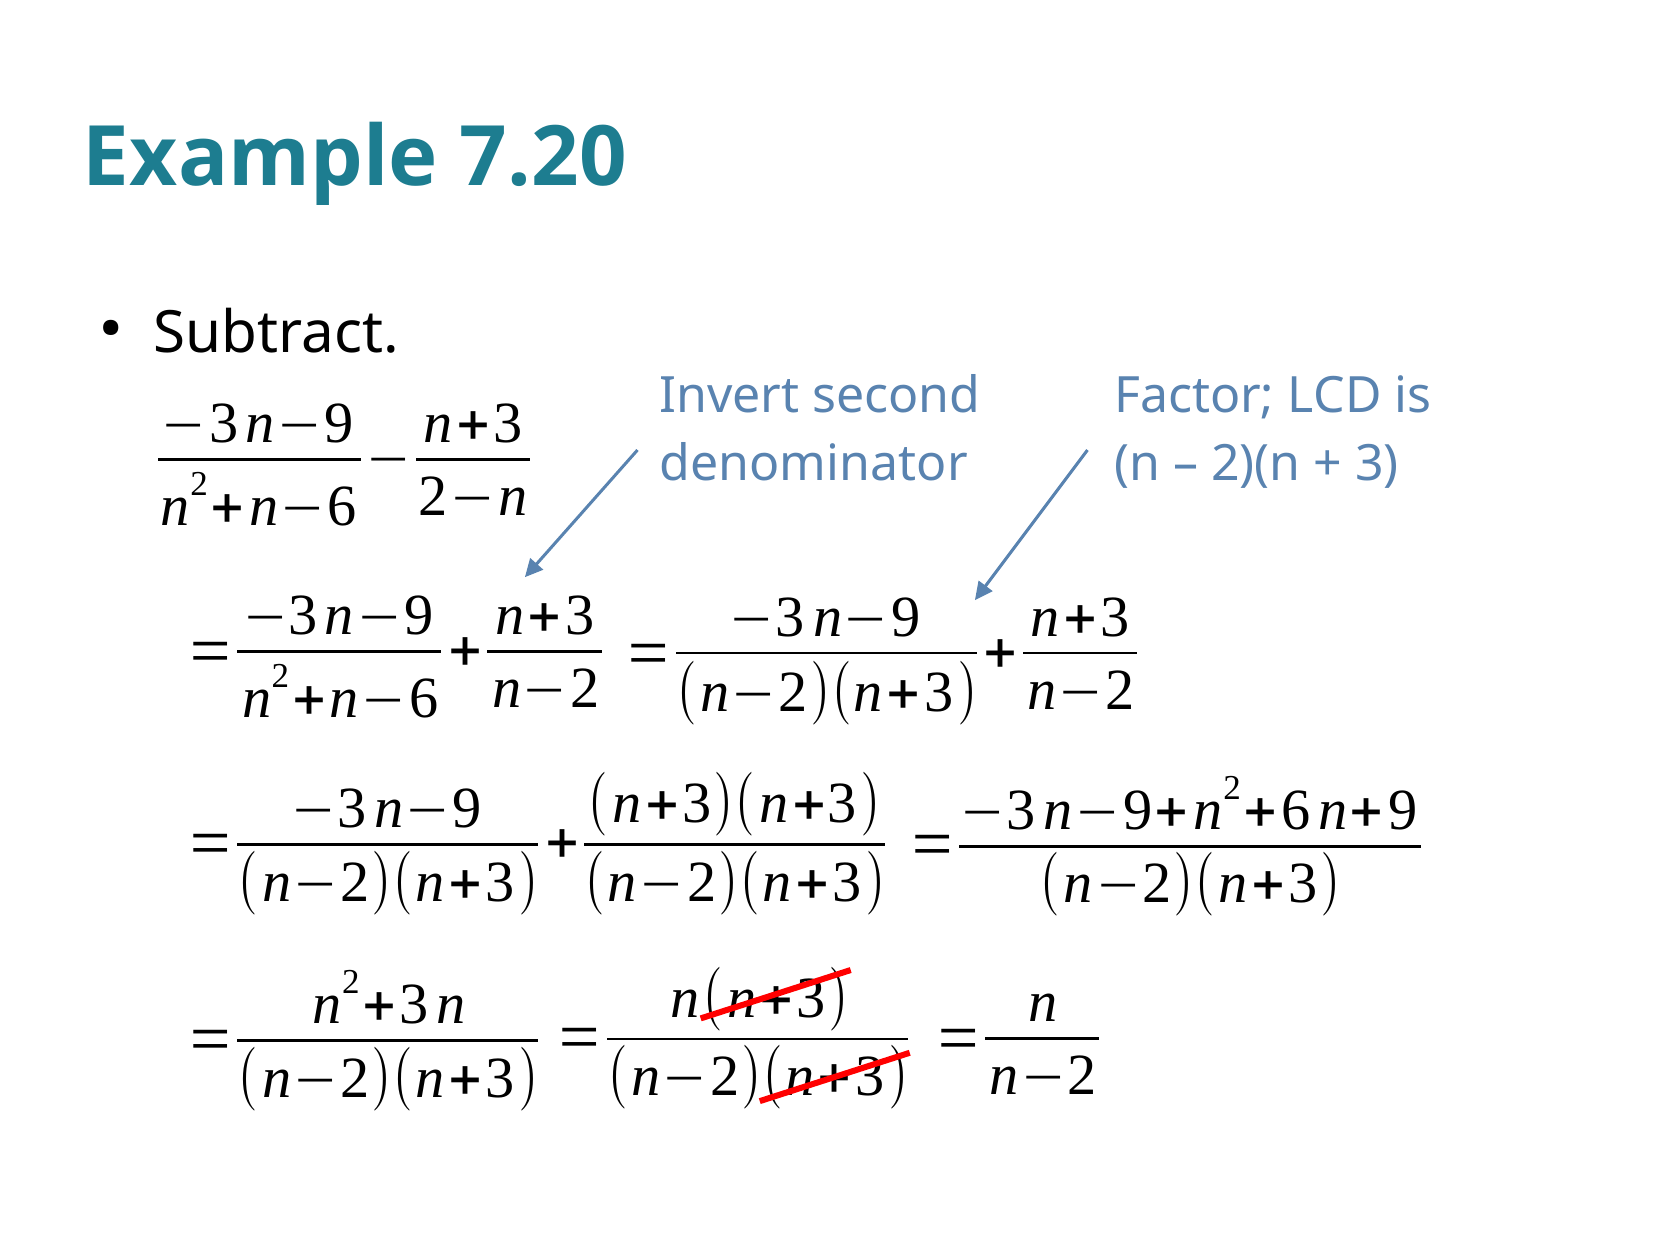

# Example 7.20
Subtract.
Invert second denominator
Factor; LCD is (n – 2)(n + 3)